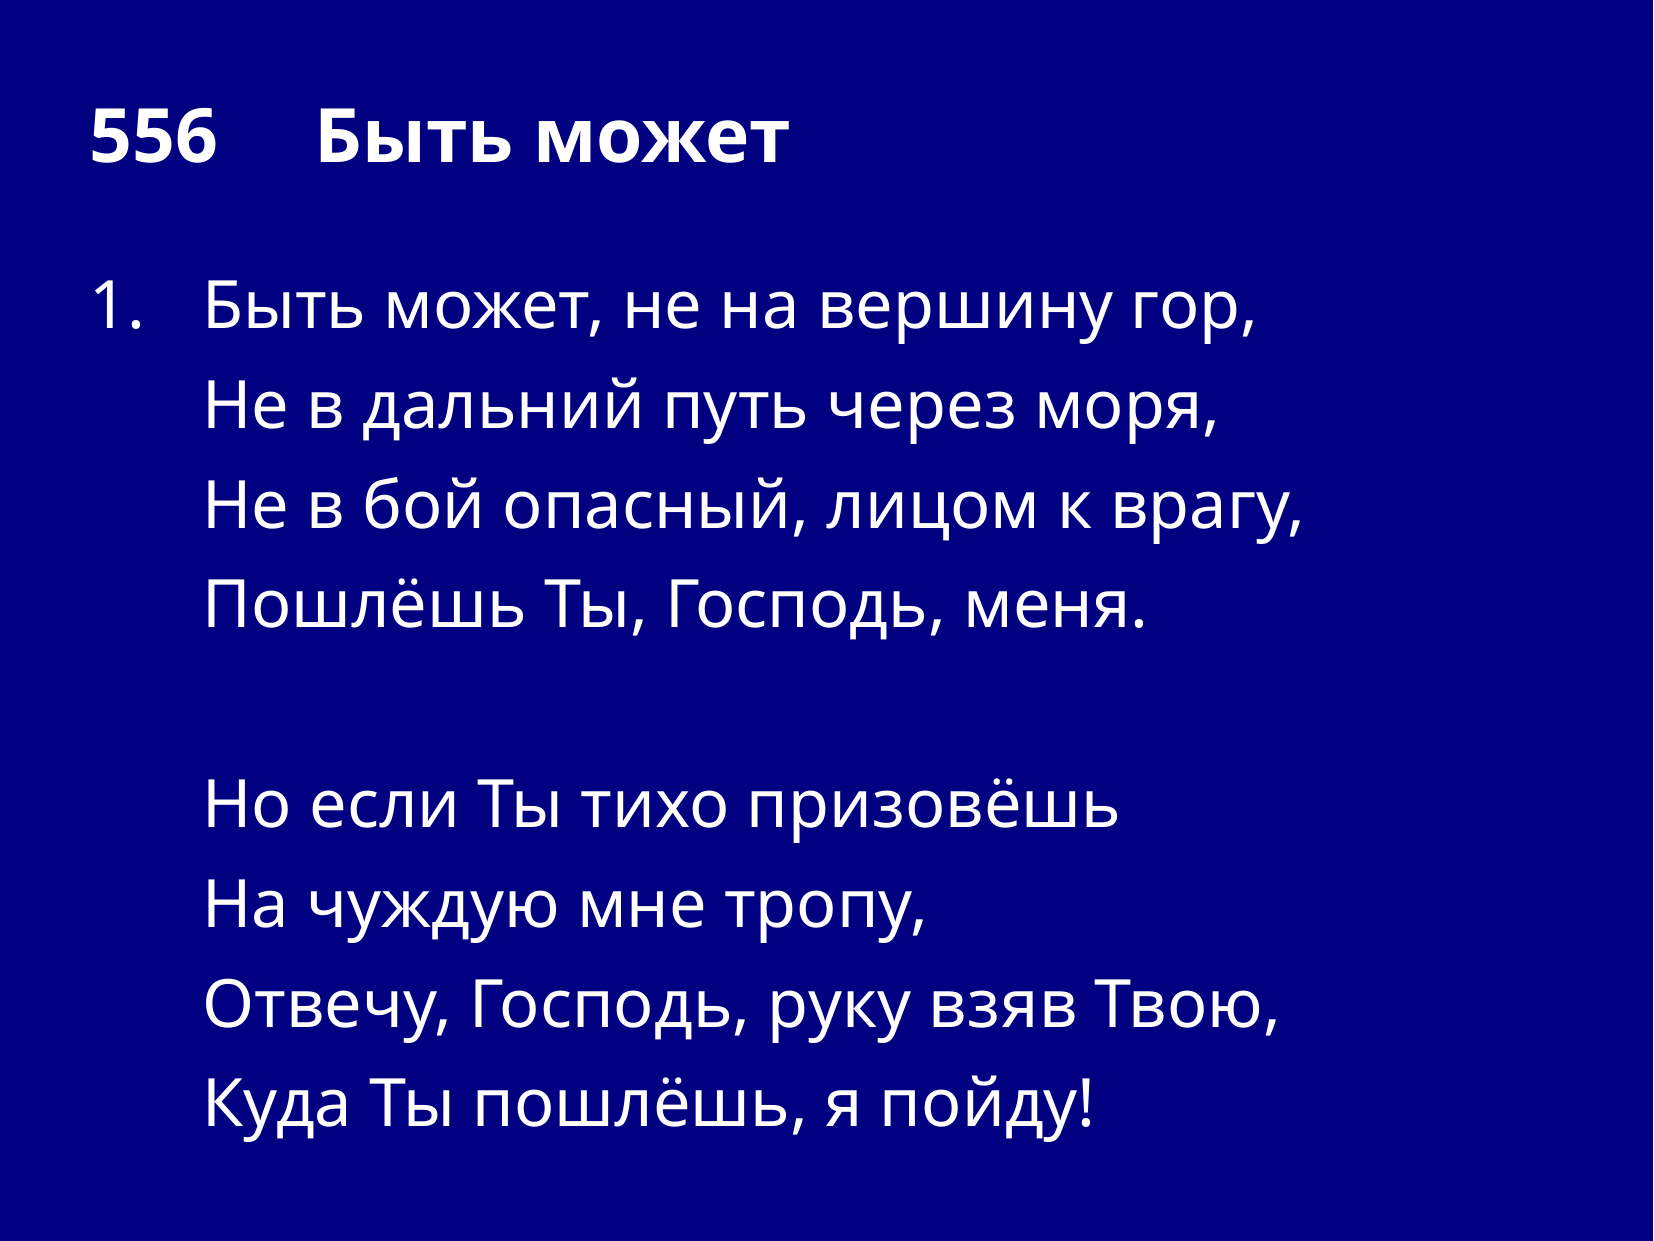

556	Быть может
1.	Быть может, не на вершину гор,
	Не в дальний путь через моря,
	Не в бой опасный, лицом к врагу,
	Пошлёшь Ты, Господь, меня.
	Но если Ты тихо призовёшь
	На чуждую мне тропу,
	Отвечу, Господь, руку взяв Твою,
	Куда Ты пошлёшь, я пойду!